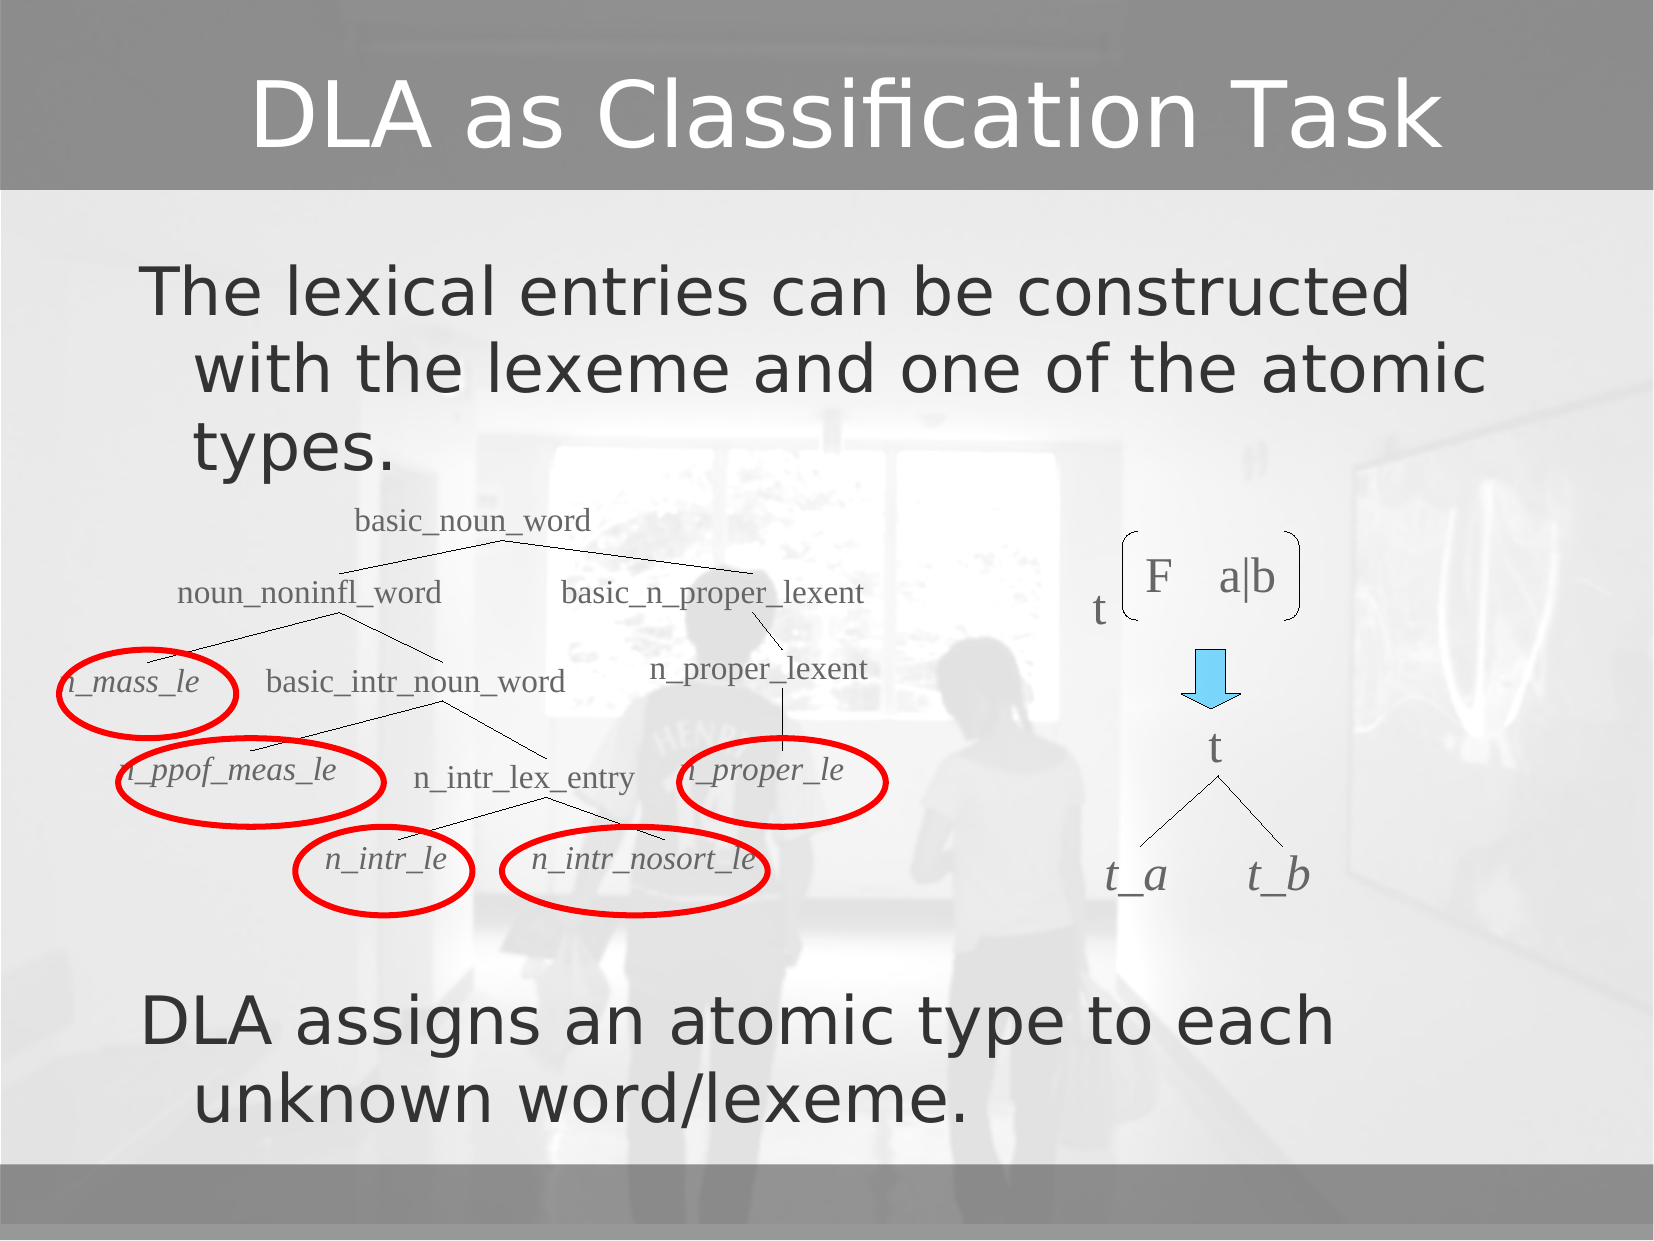

# DLA as Classification Task
The lexical entries can be constructed with the lexeme and one of the atomic types.
DLA assigns an atomic type to each unknown word/lexeme.
basic_noun_word
F	a|b
t
noun_noninfl_word
basic_n_proper_lexent
n_proper_lexent
n_mass_le
basic_intr_noun_word
t
t_a
t_b
n_ppof_meas_le
n_proper_le
n_intr_lex_entry
n_intr_le
n_intr_nosort_le